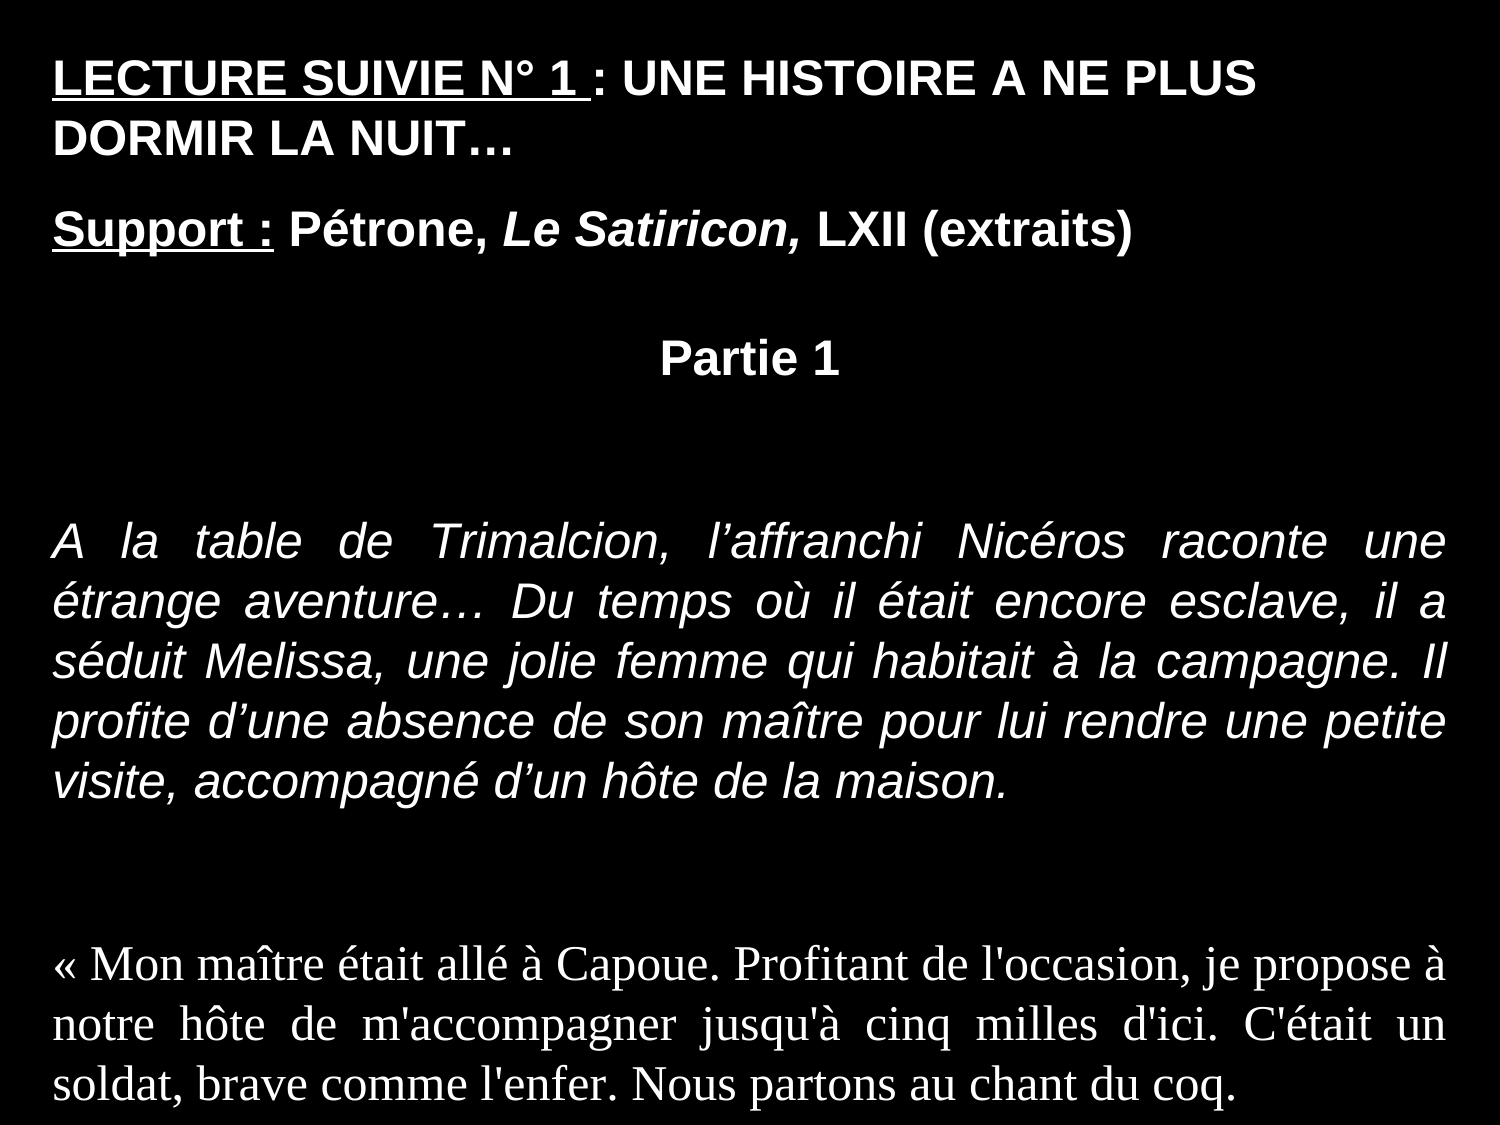

LECTURE SUIVIE N° 1 : UNE HISTOIRE A NE PLUS DORMIR LA NUIT…
Support : Pétrone, Le Satiricon, LXII (extraits)
Partie 1
A la table de Trimalcion, l’affranchi Nicéros raconte une étrange aventure… Du temps où il était encore esclave, il a séduit Melissa, une jolie femme qui habitait à la campagne. Il profite d’une absence de son maître pour lui rendre une petite visite, accompagné d’un hôte de la maison.
« Mon maître était allé à Capoue. Profitant de l'occasion, je propose à notre hôte de m'accompagner jusqu'à cinq milles d'ici. C'était un soldat, brave comme l'enfer. Nous partons au chant du coq.